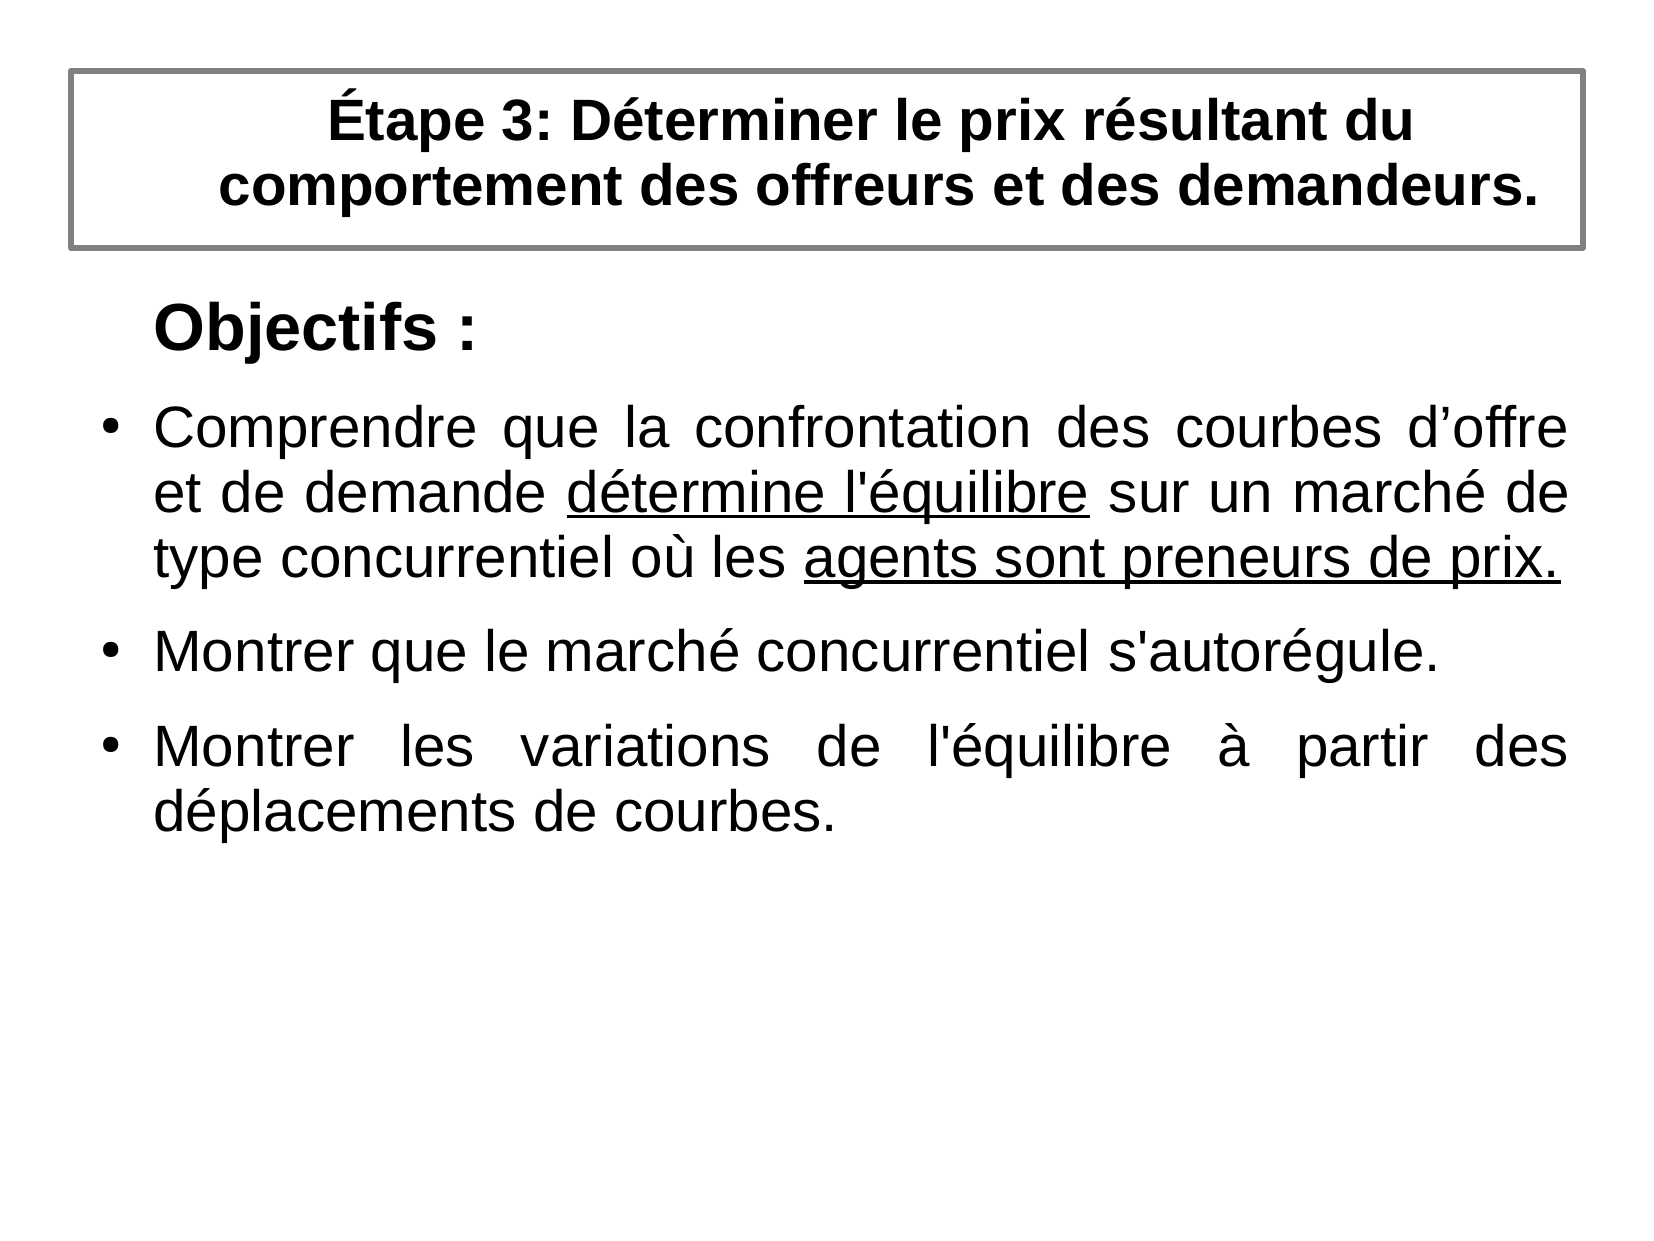

# Étape 3: Déterminer le prix résultant du comportement des offreurs et des demandeurs.
Objectifs :
Comprendre que la confrontation des courbes d’offre et de demande détermine l'équilibre sur un marché de type concurrentiel où les agents sont preneurs de prix.
Montrer que le marché concurrentiel s'autorégule.
Montrer les variations de l'équilibre à partir des déplacements de courbes.